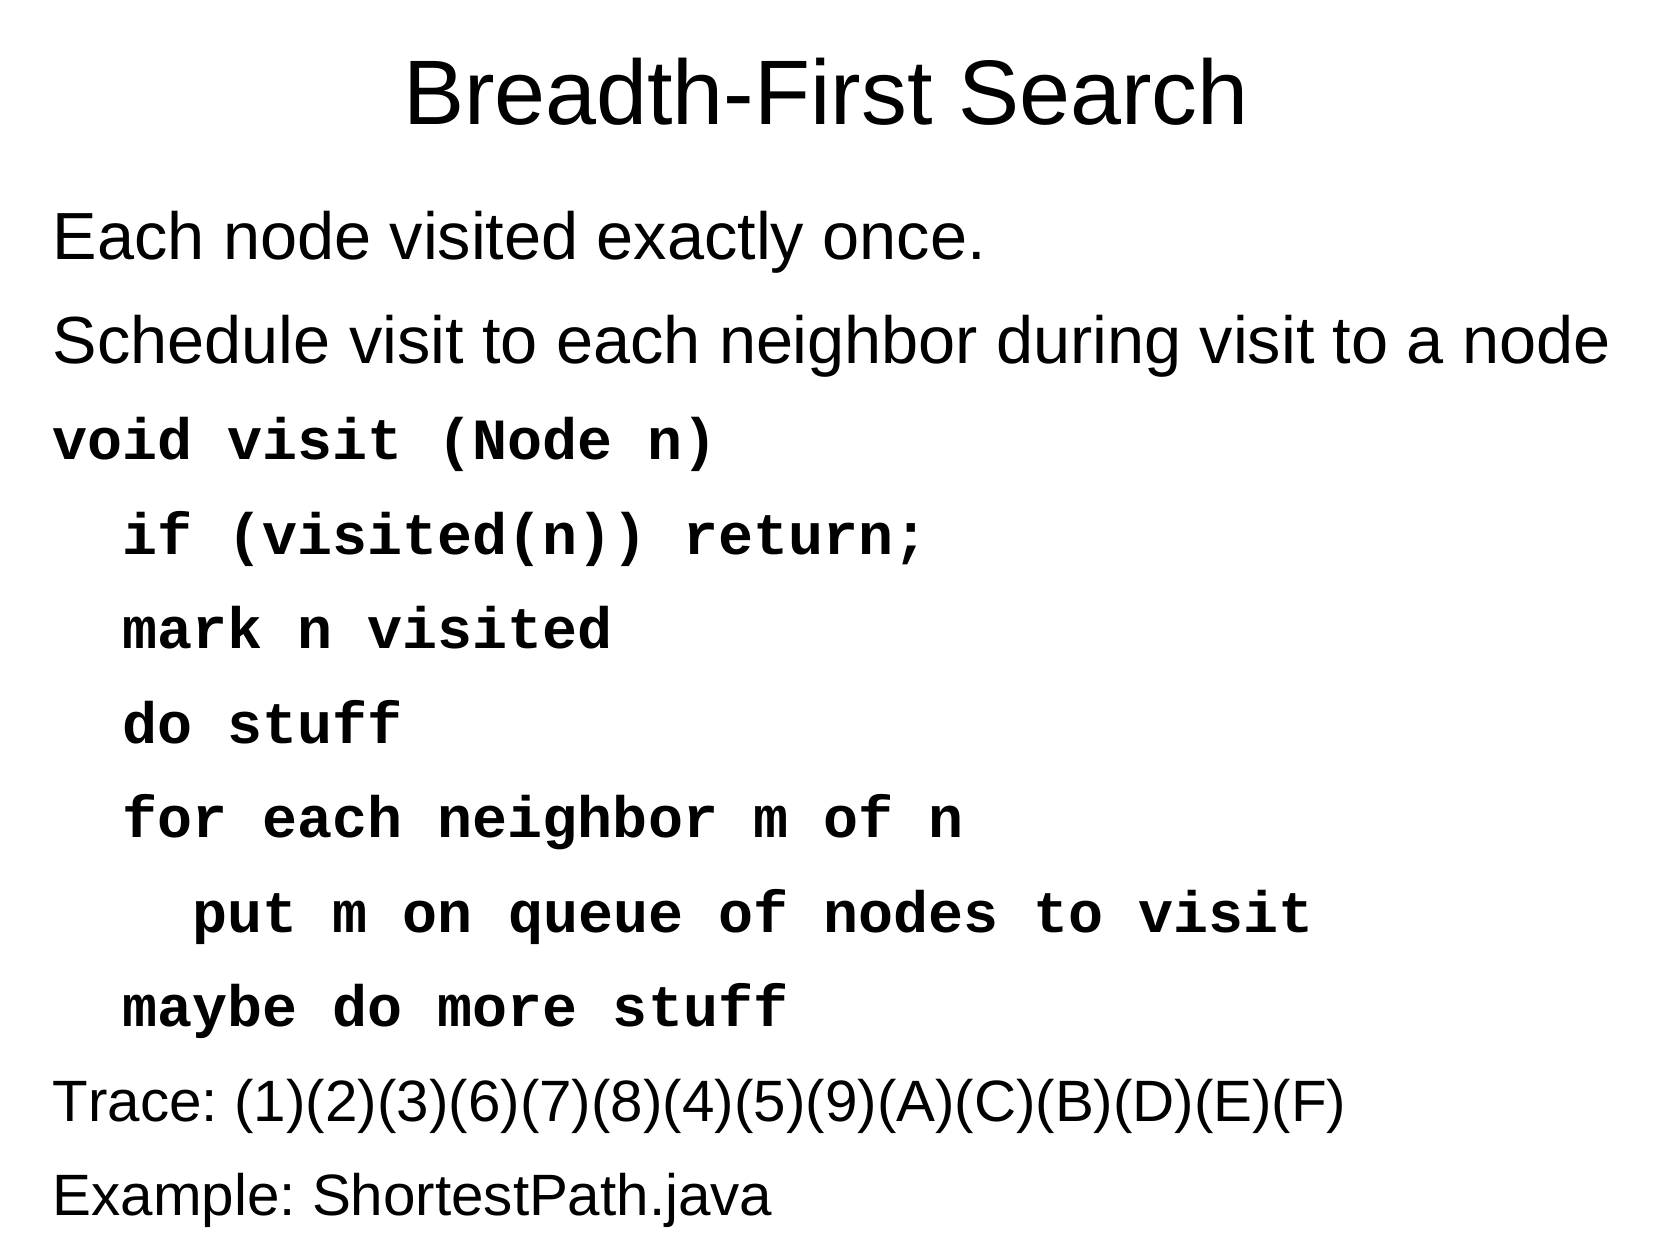

# Breadth-First Search
Each node visited exactly once.
Schedule visit to each neighbor during visit to a node
void visit (Node n)
 if (visited(n)) return;
 mark n visited
 do stuff
 for each neighbor m of n
 put m on queue of nodes to visit
 maybe do more stuff
Trace: (1)(2)(3)(6)(7)(8)(4)(5)(9)(A)(C)(B)(D)(E)(F)
Example: ShortestPath.java